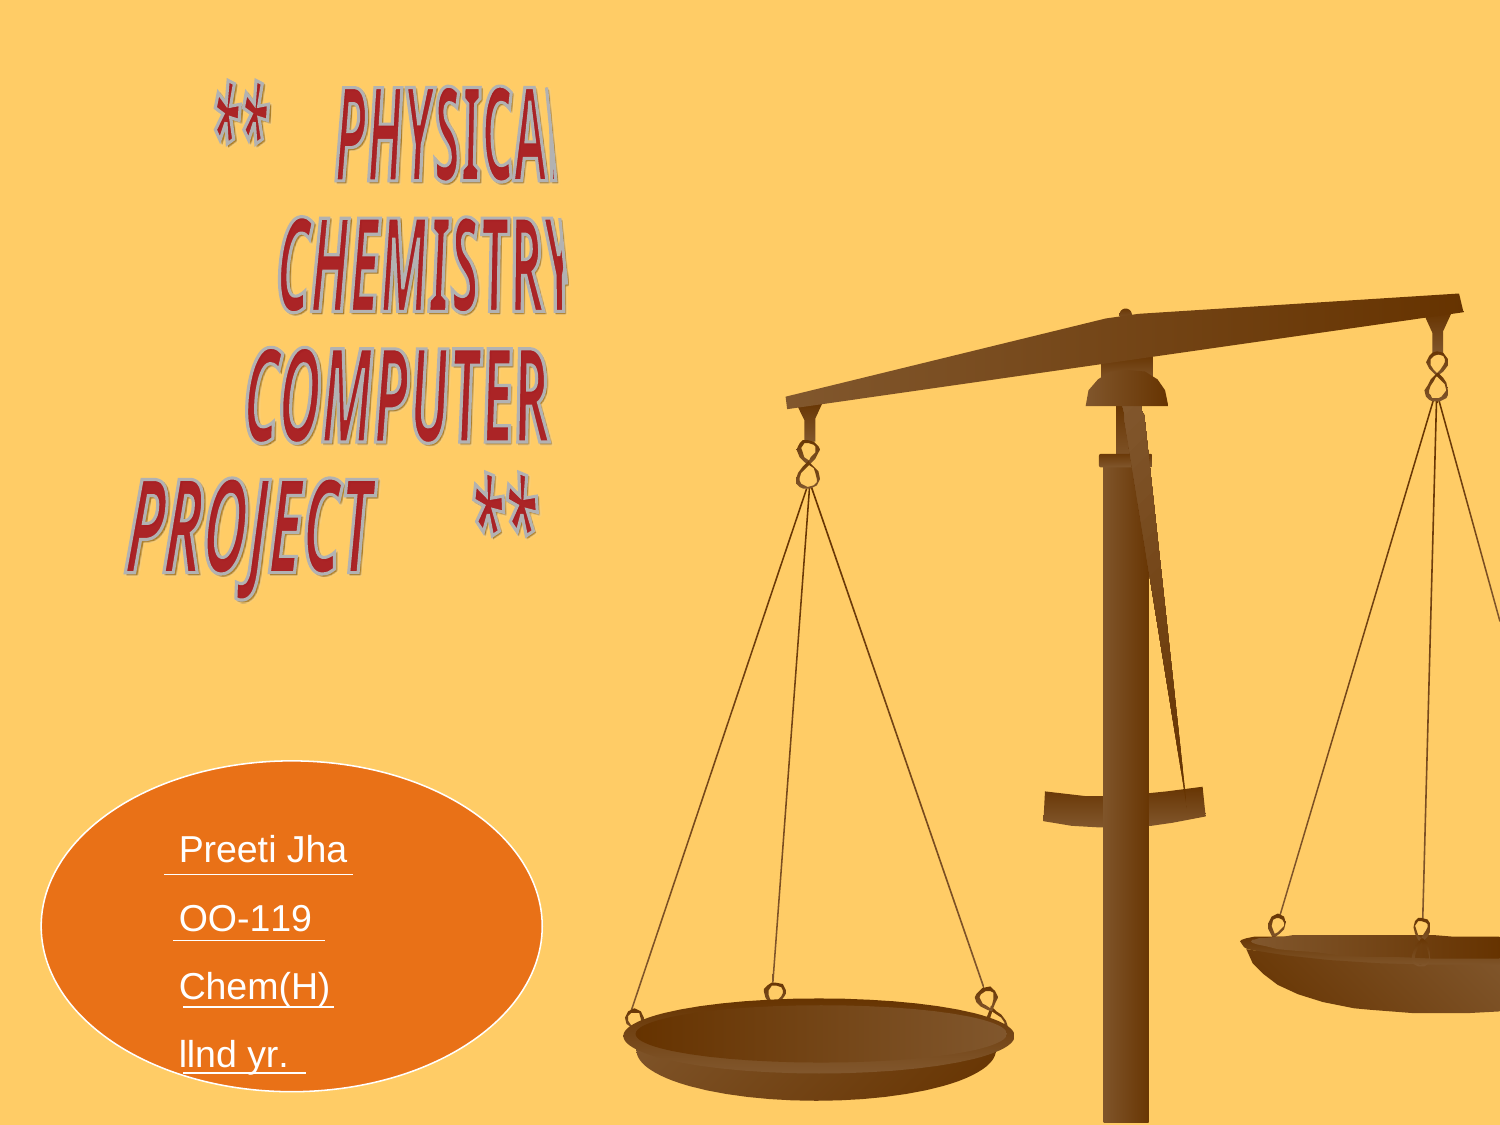

** PHYSICAL
 CHEMISTRY --
 COMPUTER
PROJECT **
Preeti Jha
OO-119
Chem(H)
llnd yr.